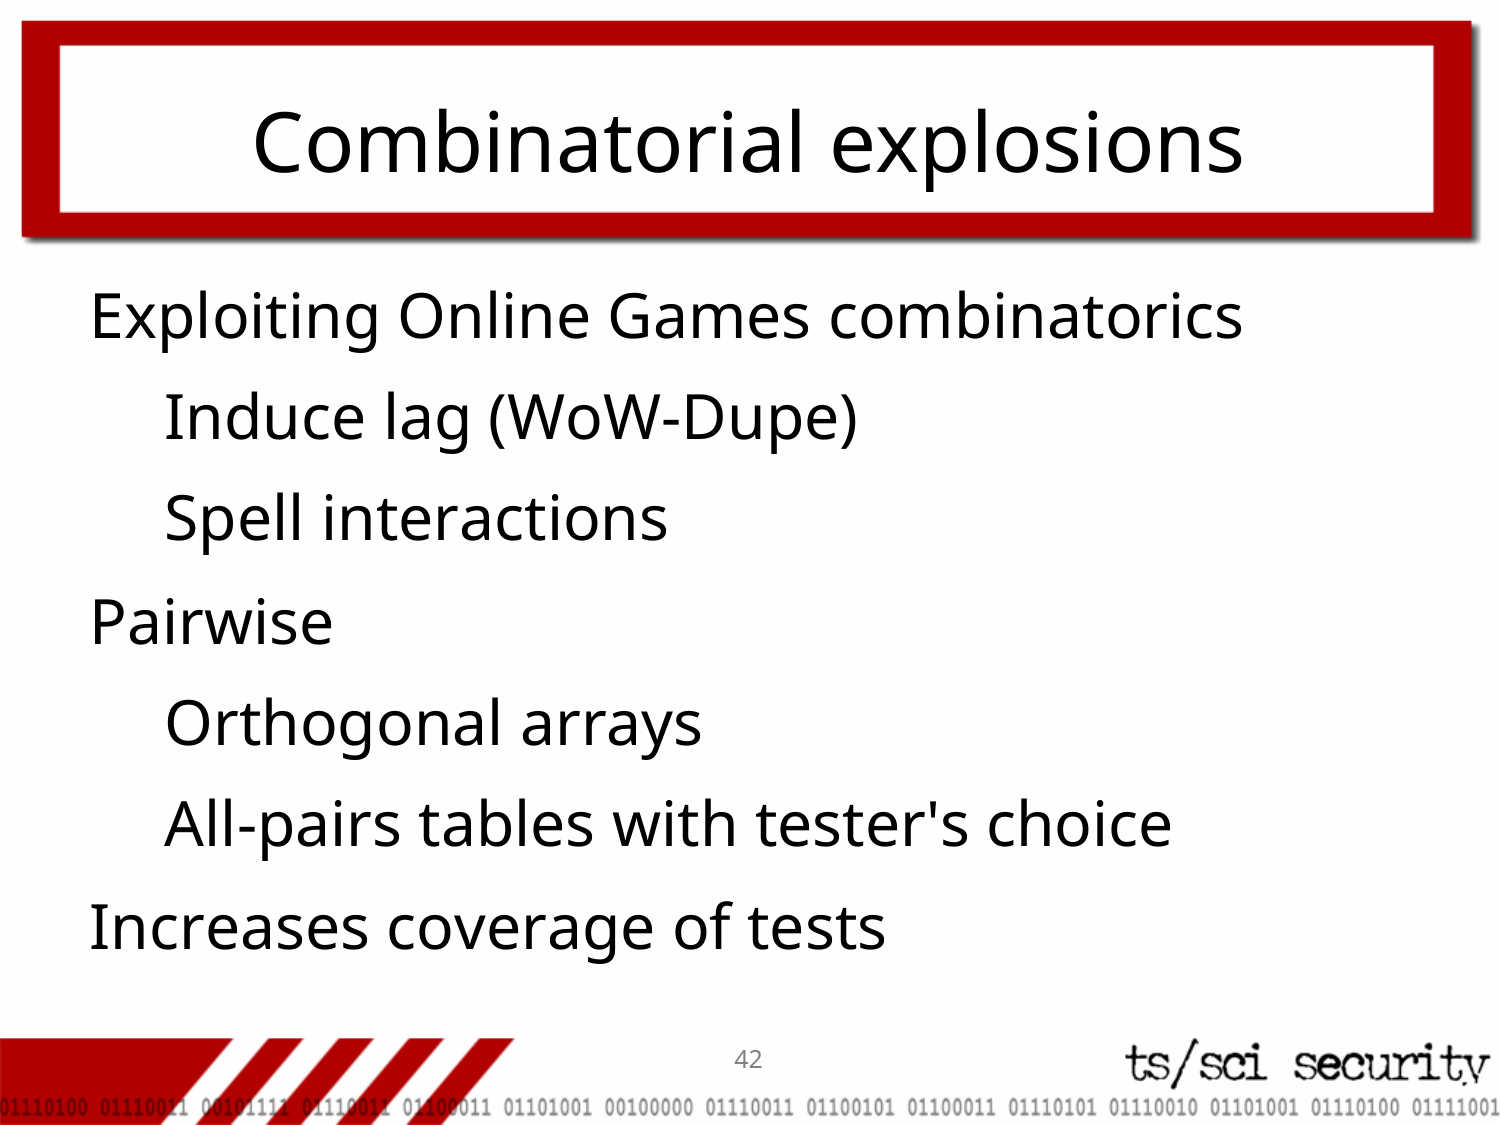

# Combinatorial explosions
Exploiting Online Games combinatorics
Induce lag (WoW-Dupe)‏
Spell interactions
Pairwise
Orthogonal arrays
All-pairs tables with tester's choice
Increases coverage of tests
42